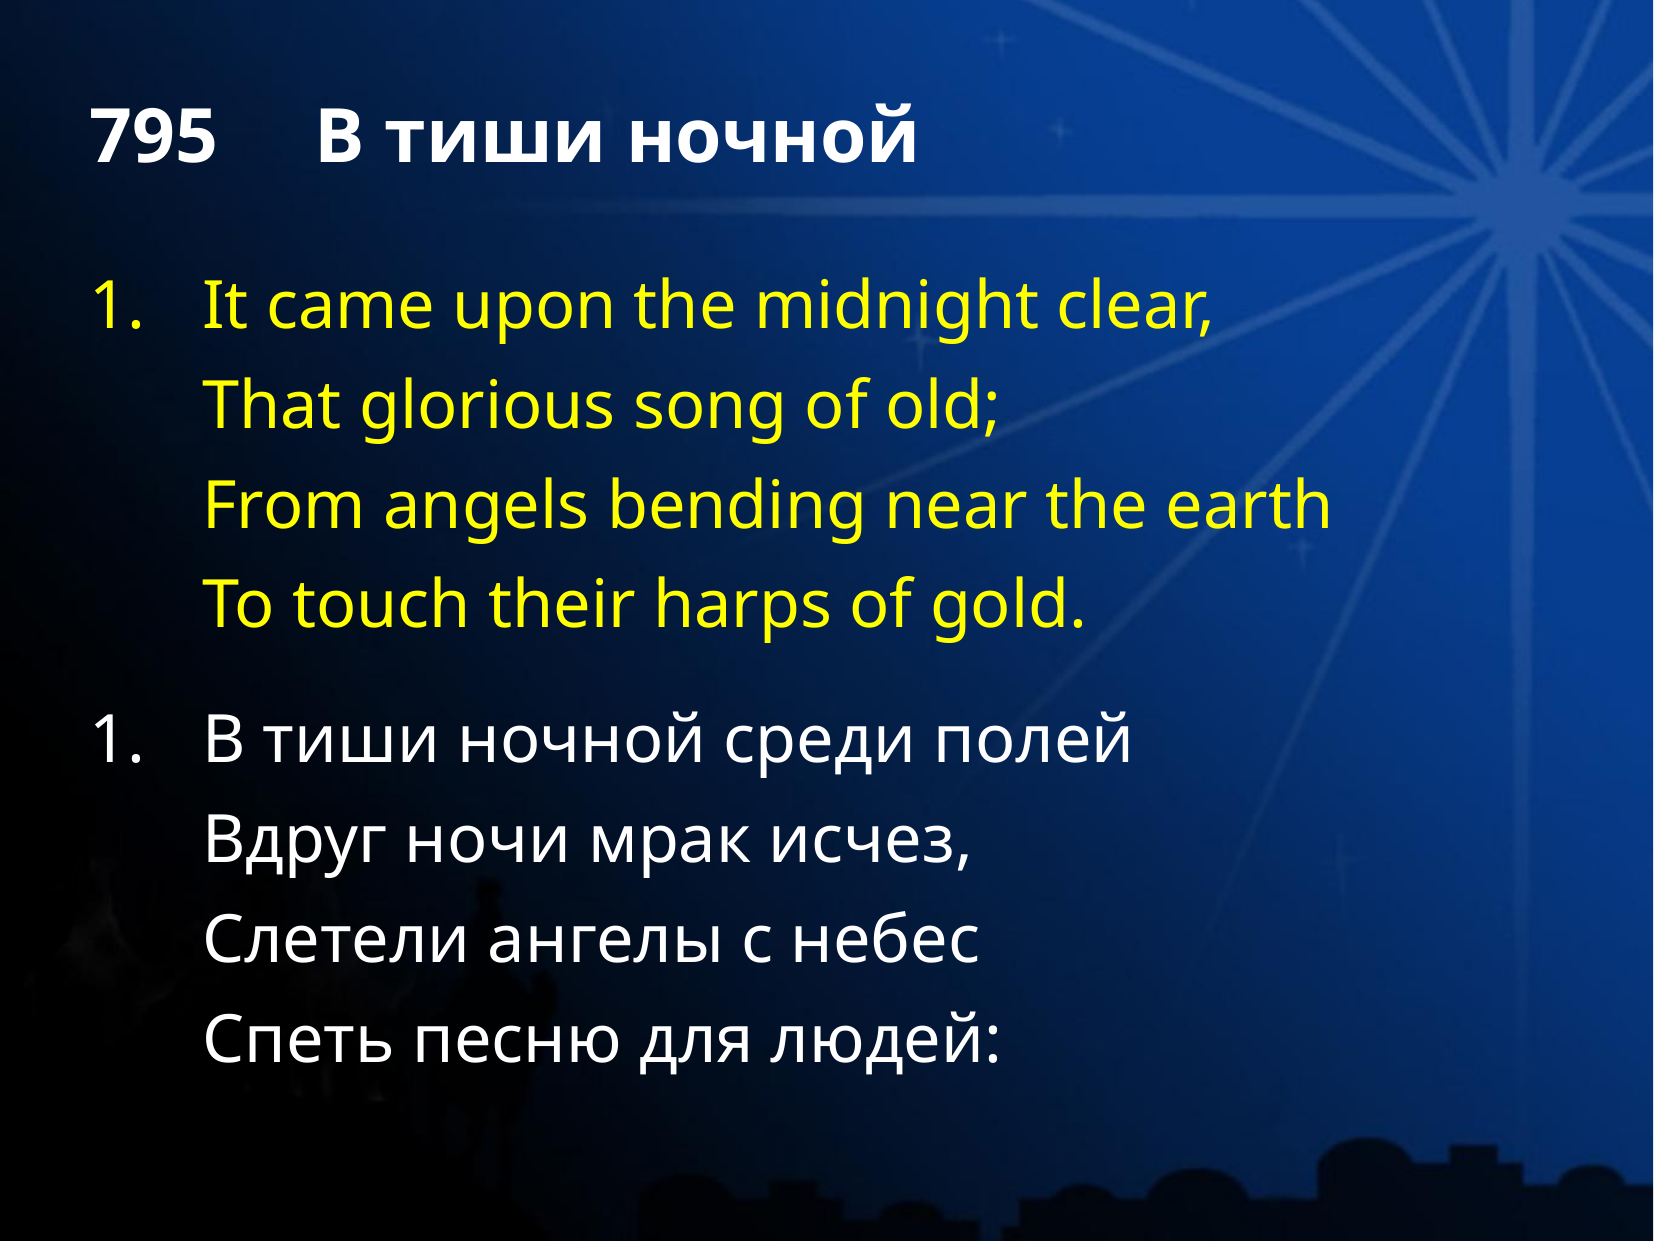

795	В тиши ночной
1.	It came upon the midnight clear,
	That glorious song of old;
	From angels bending near the earth
	To touch their harps of gold.
1.	В тиши ночной среди полей
	Вдруг ночи мрак исчез,
	Слетели ангелы с небес
	Спеть песню для людей: